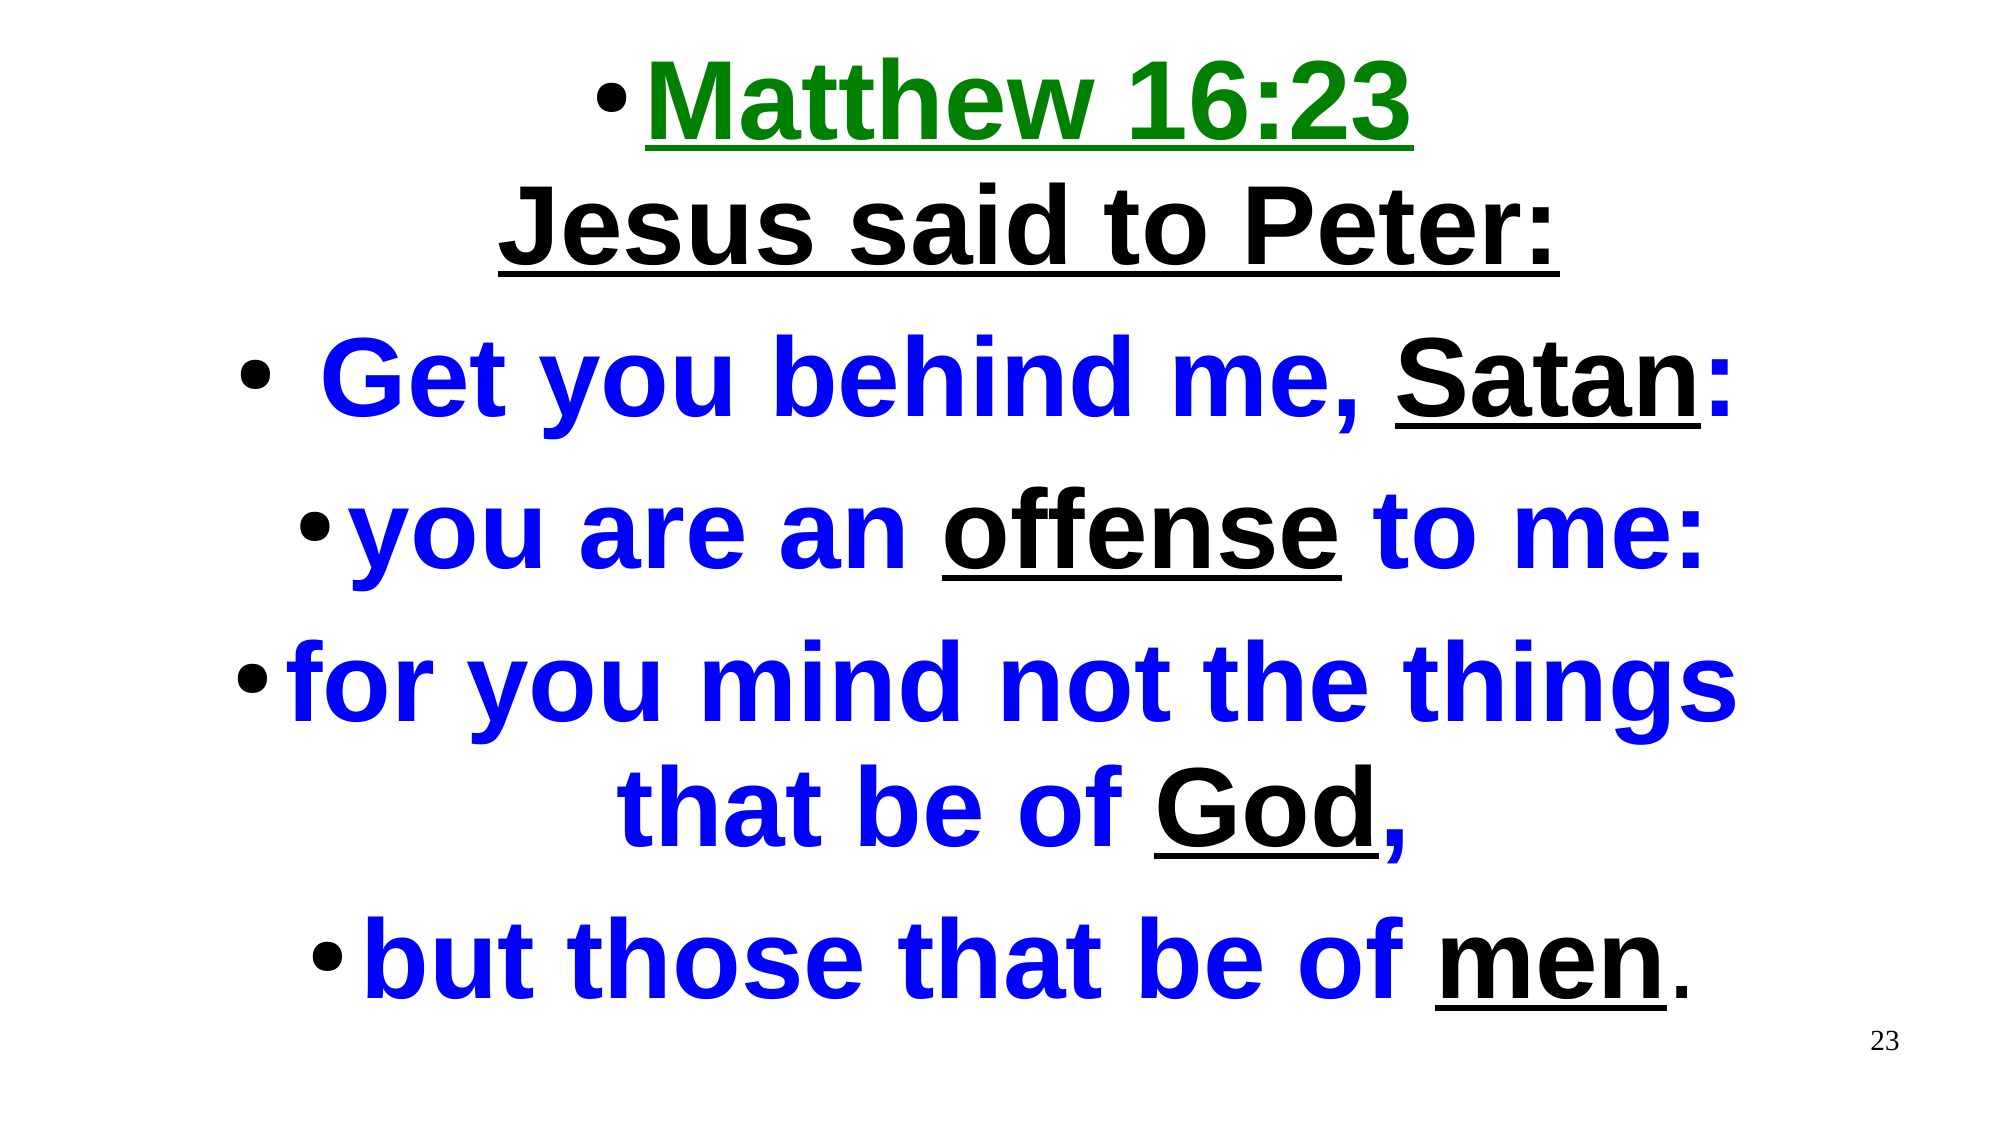

# Matthew 16:23 Jesus said to Peter:
 Get you behind me, Satan:
you are an offense to me:
for you mind not the things
that be of God,
but those that be of men.
23